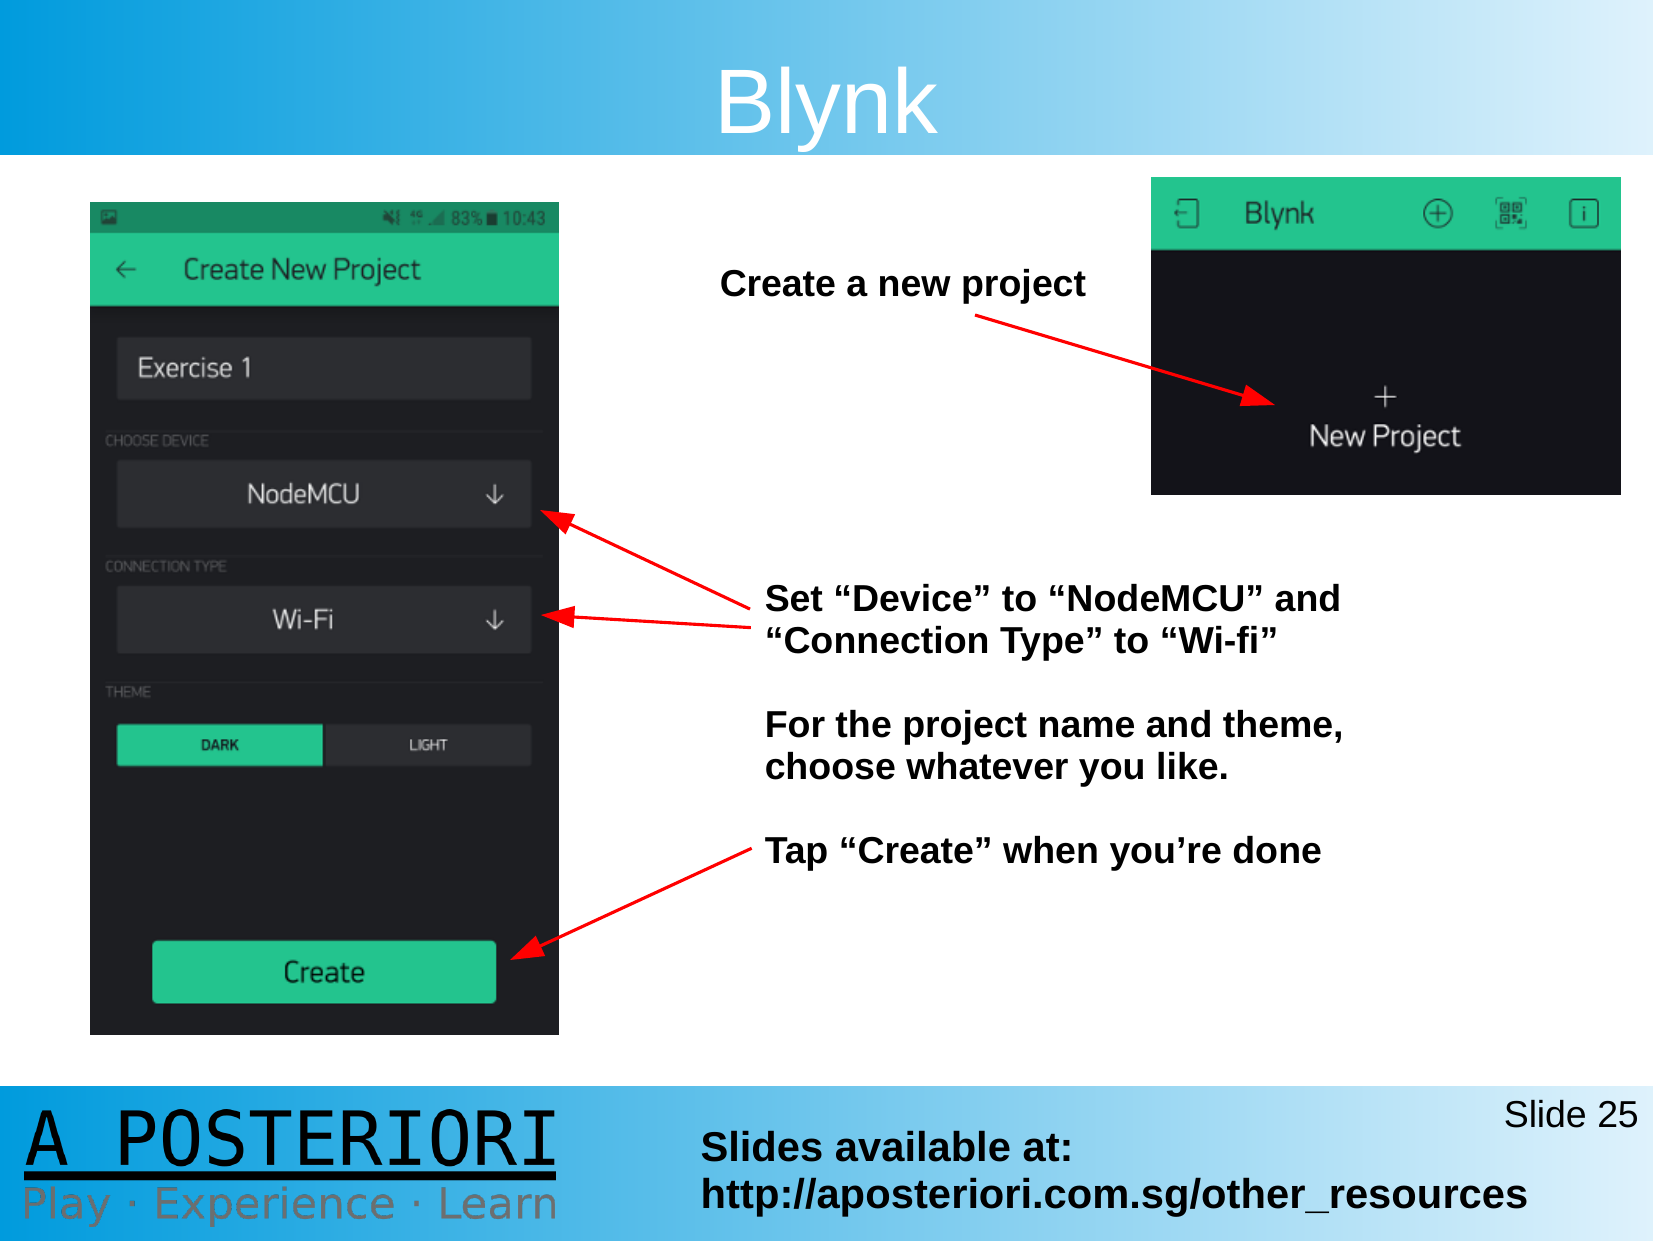

# Blynk
Create a new project
Set “Device” to “NodeMCU” and “Connection Type” to “Wi-fi”
For the project name and theme, choose whatever you like.
Tap “Create” when you’re done